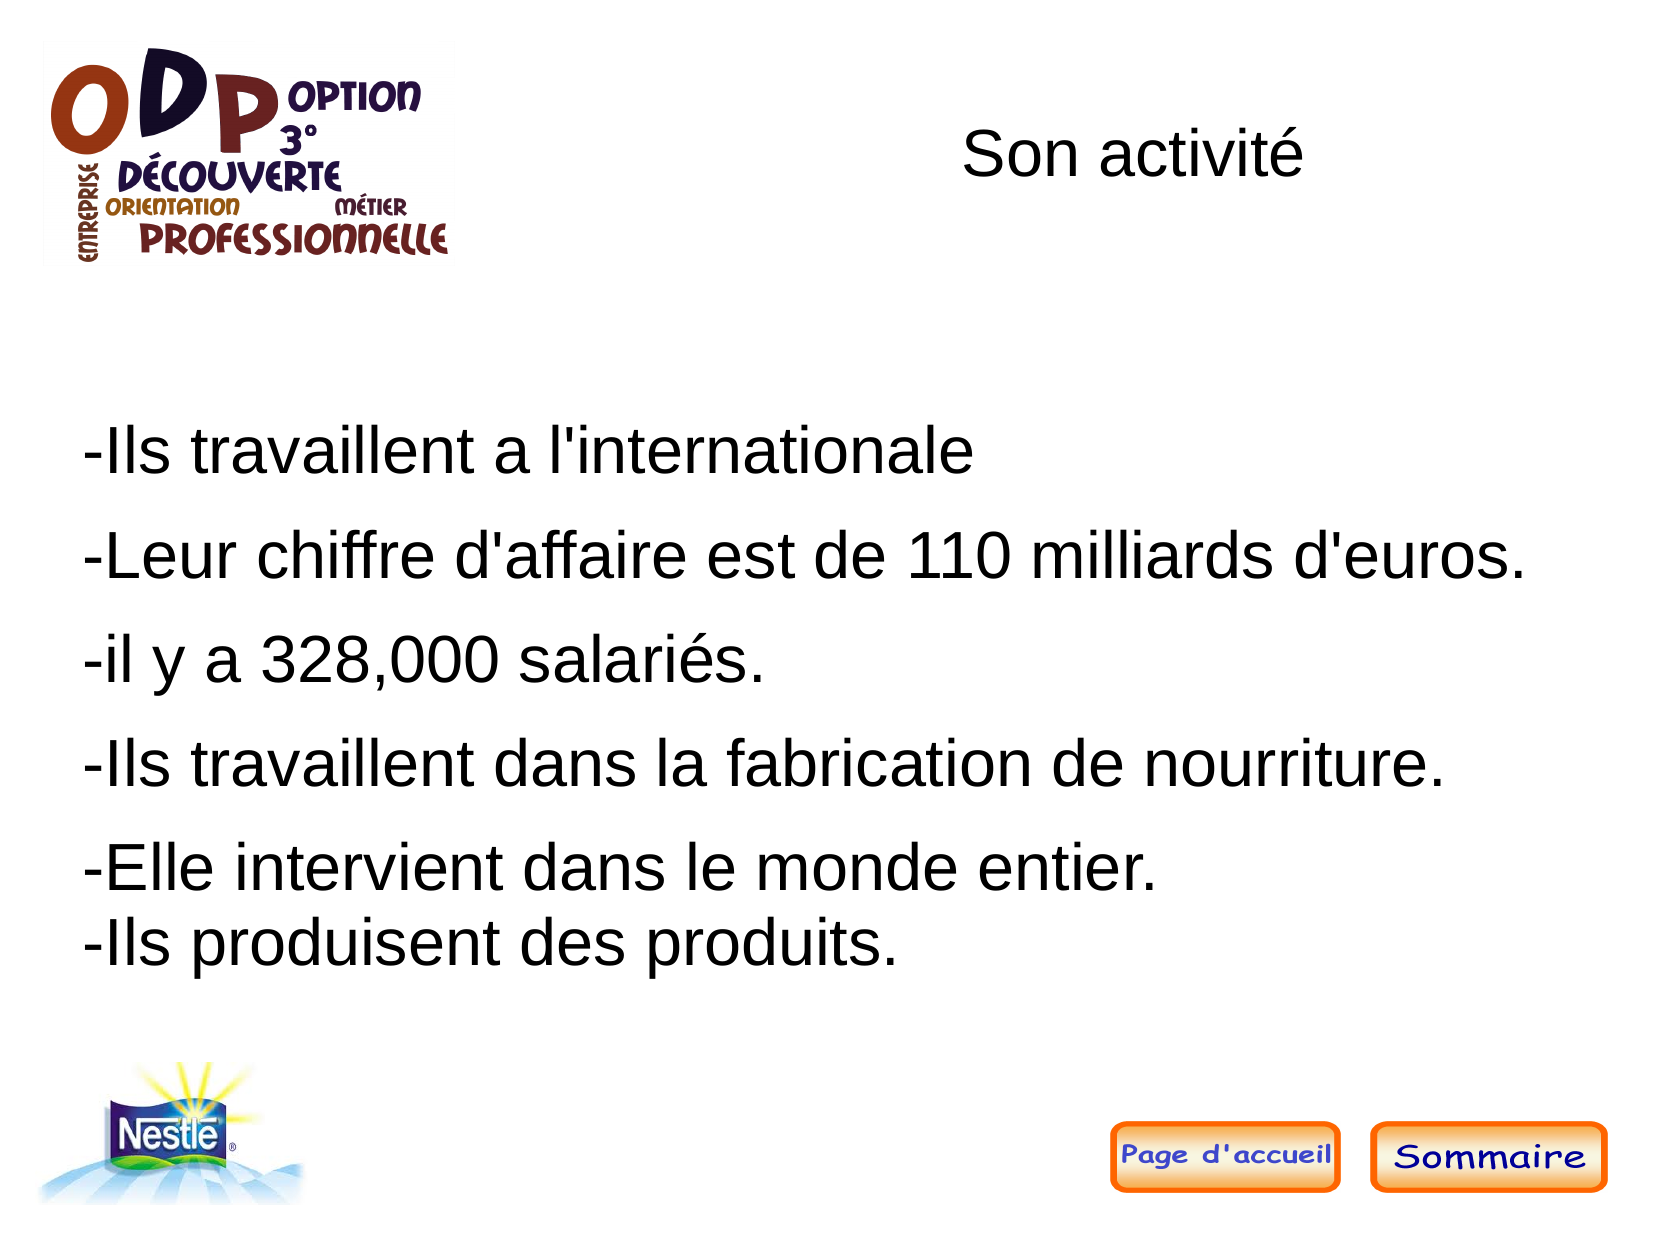

# Son activité
-Ils travaillent a l'internationale
-Leur chiffre d'affaire est de 110 milliards d'euros.
-il y a 328,000 salariés.
-Ils travaillent dans la fabrication de nourriture.
-Elle intervient dans le monde entier. -Ils produisent des produits.